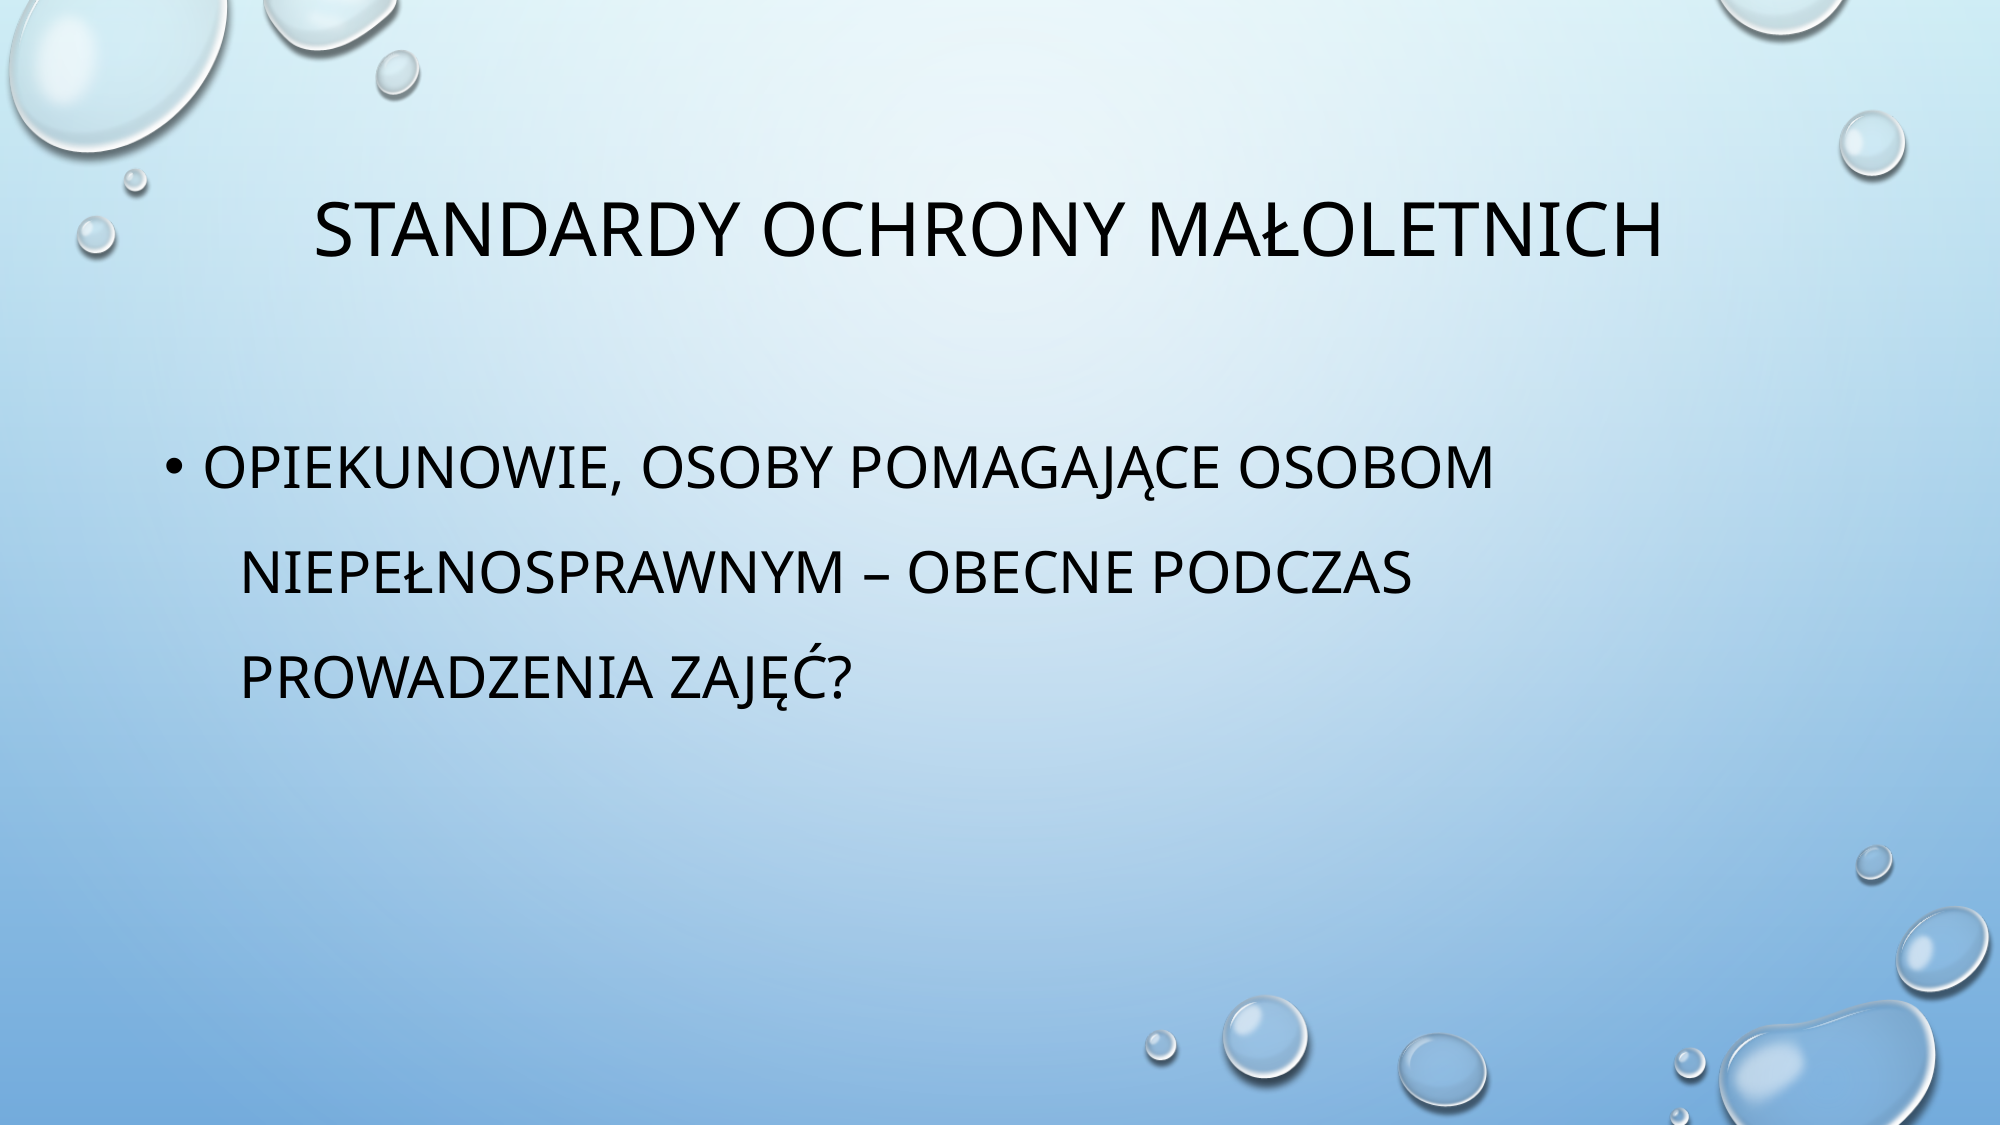

# Standardy ochrony małoletnich
Opiekunowie, osoby pomagające osobom niepełnosprawnym – obecne podczas prowadzenia zajęć?